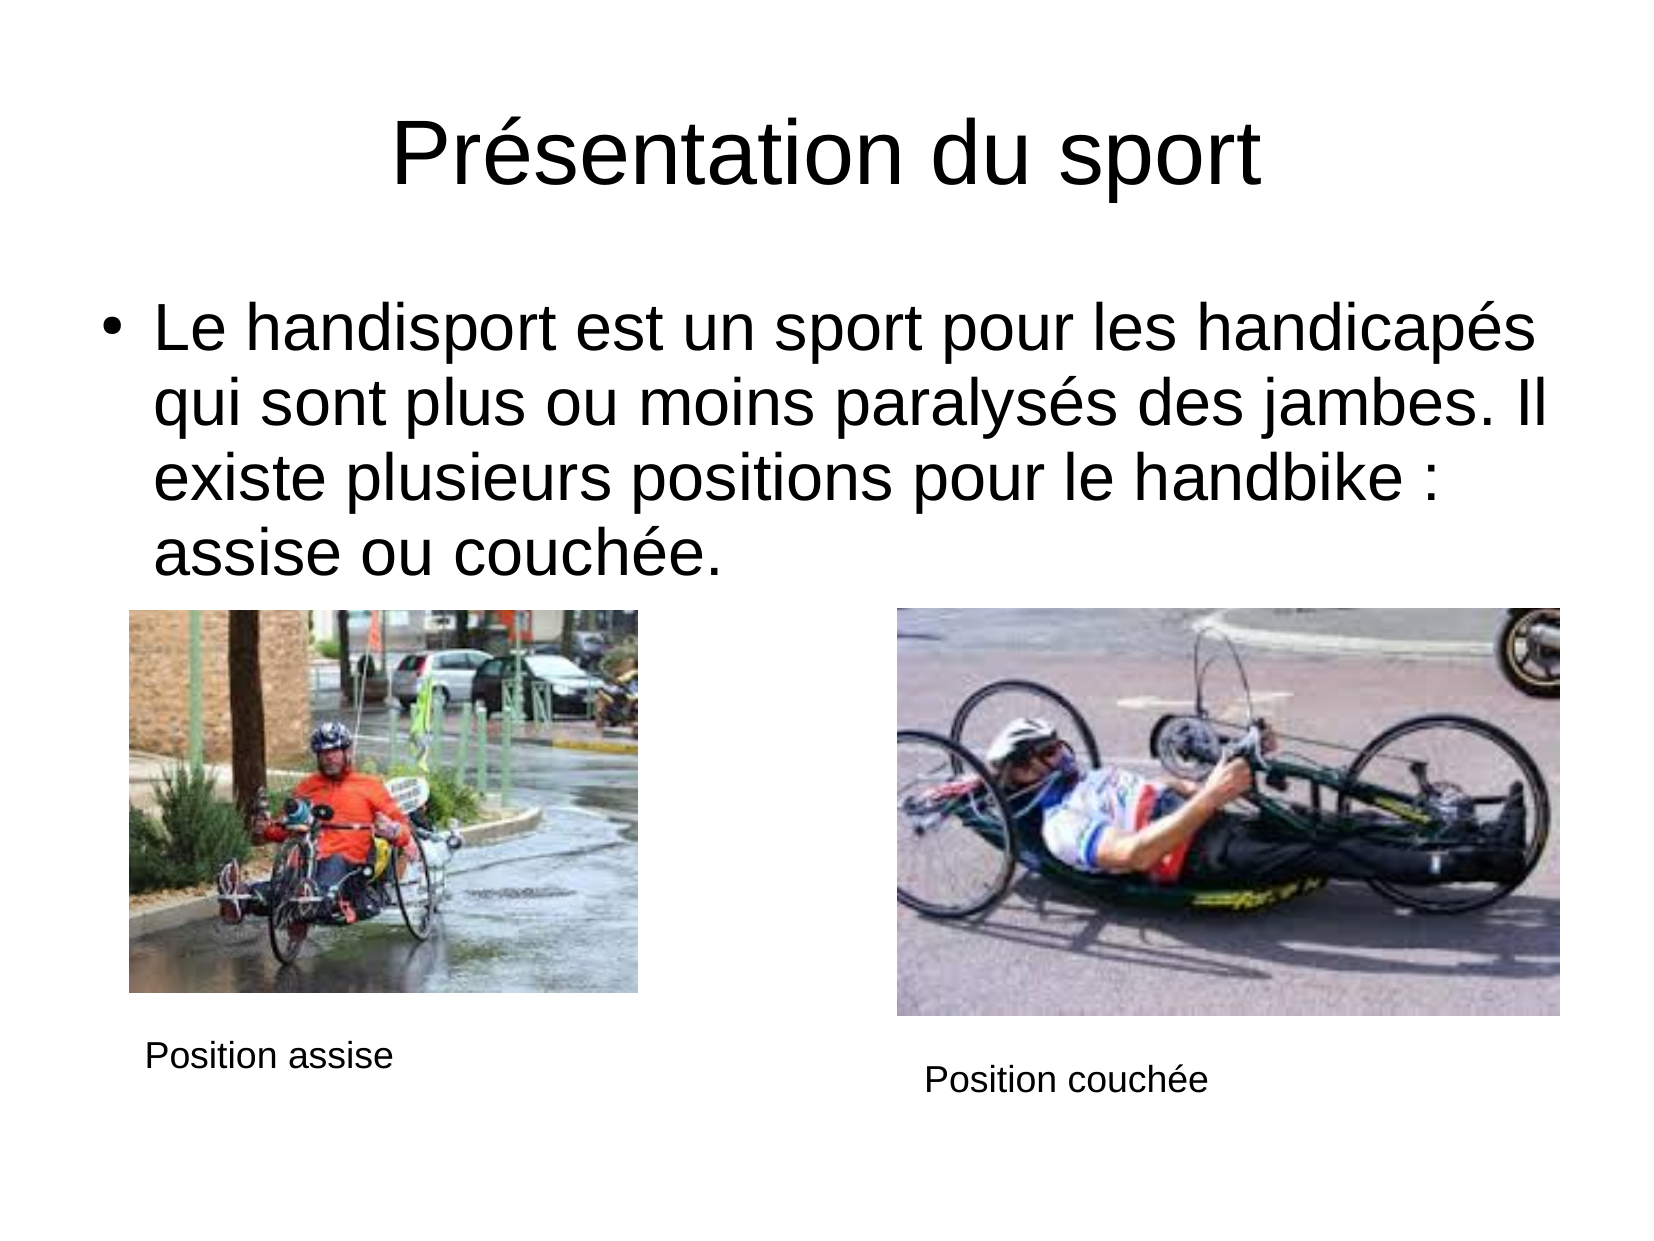

# Présentation du sport
Le handisport est un sport pour les handicapés qui sont plus ou moins paralysés des jambes. Il existe plusieurs positions pour le handbike : assise ou couchée.
Position assise
Position couchée